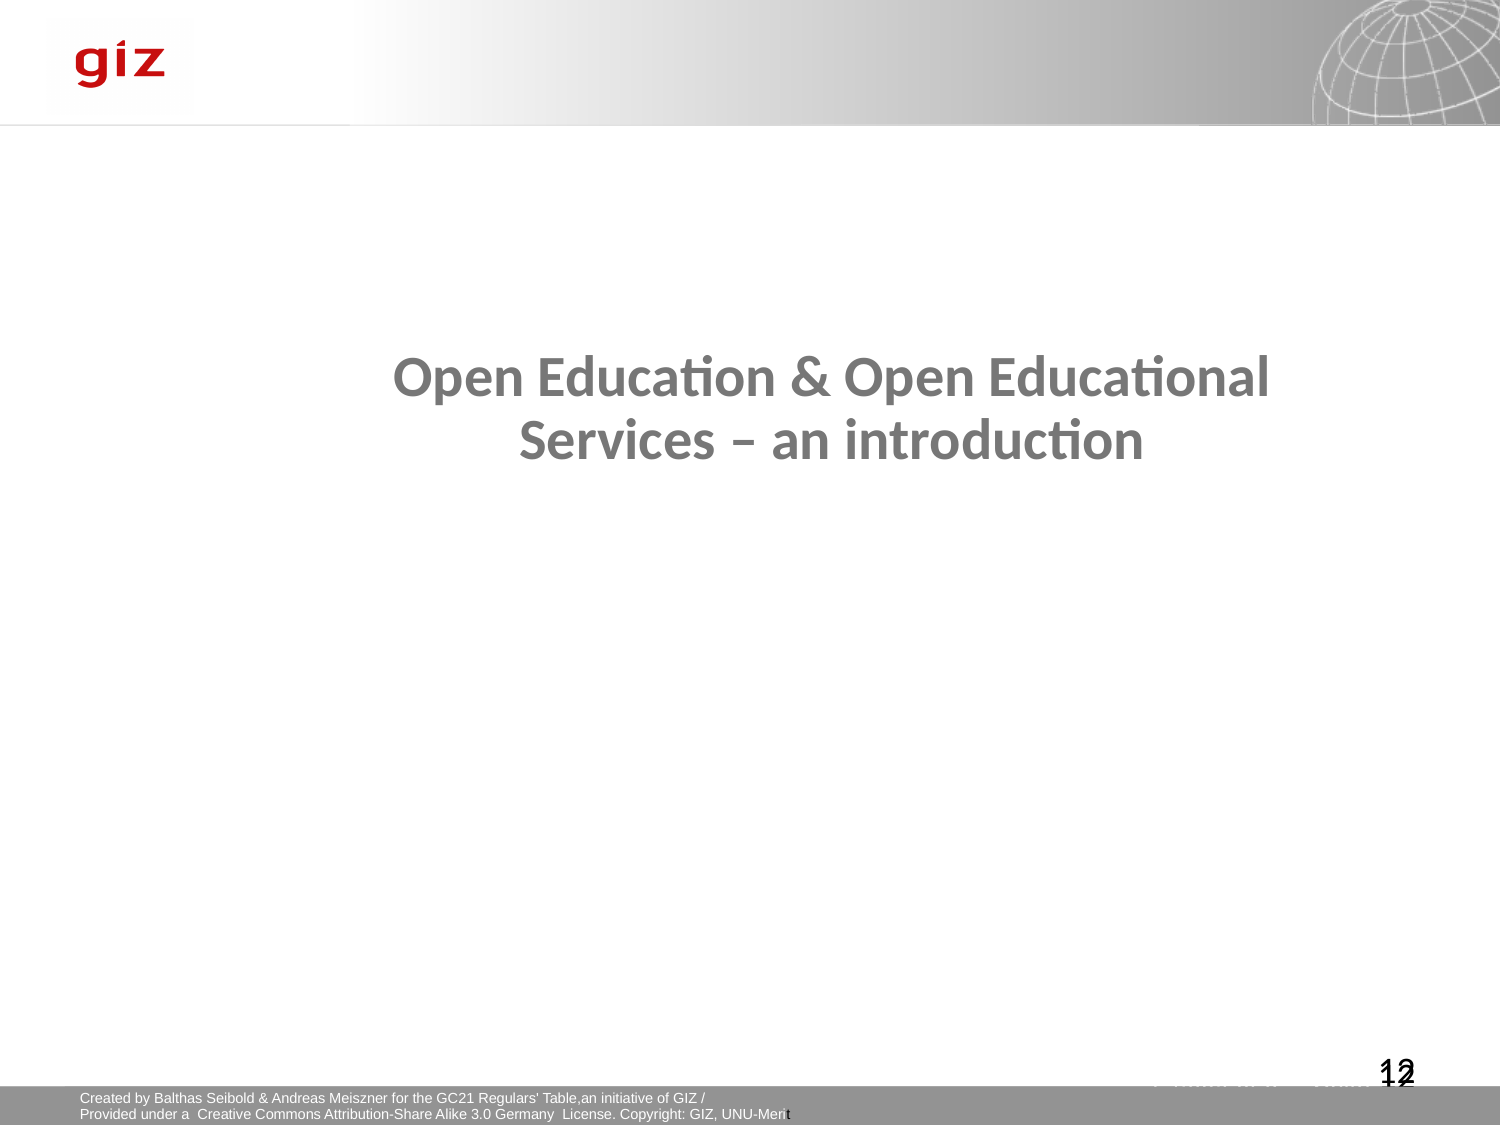

Open Education & Open Educational Services – an introduction